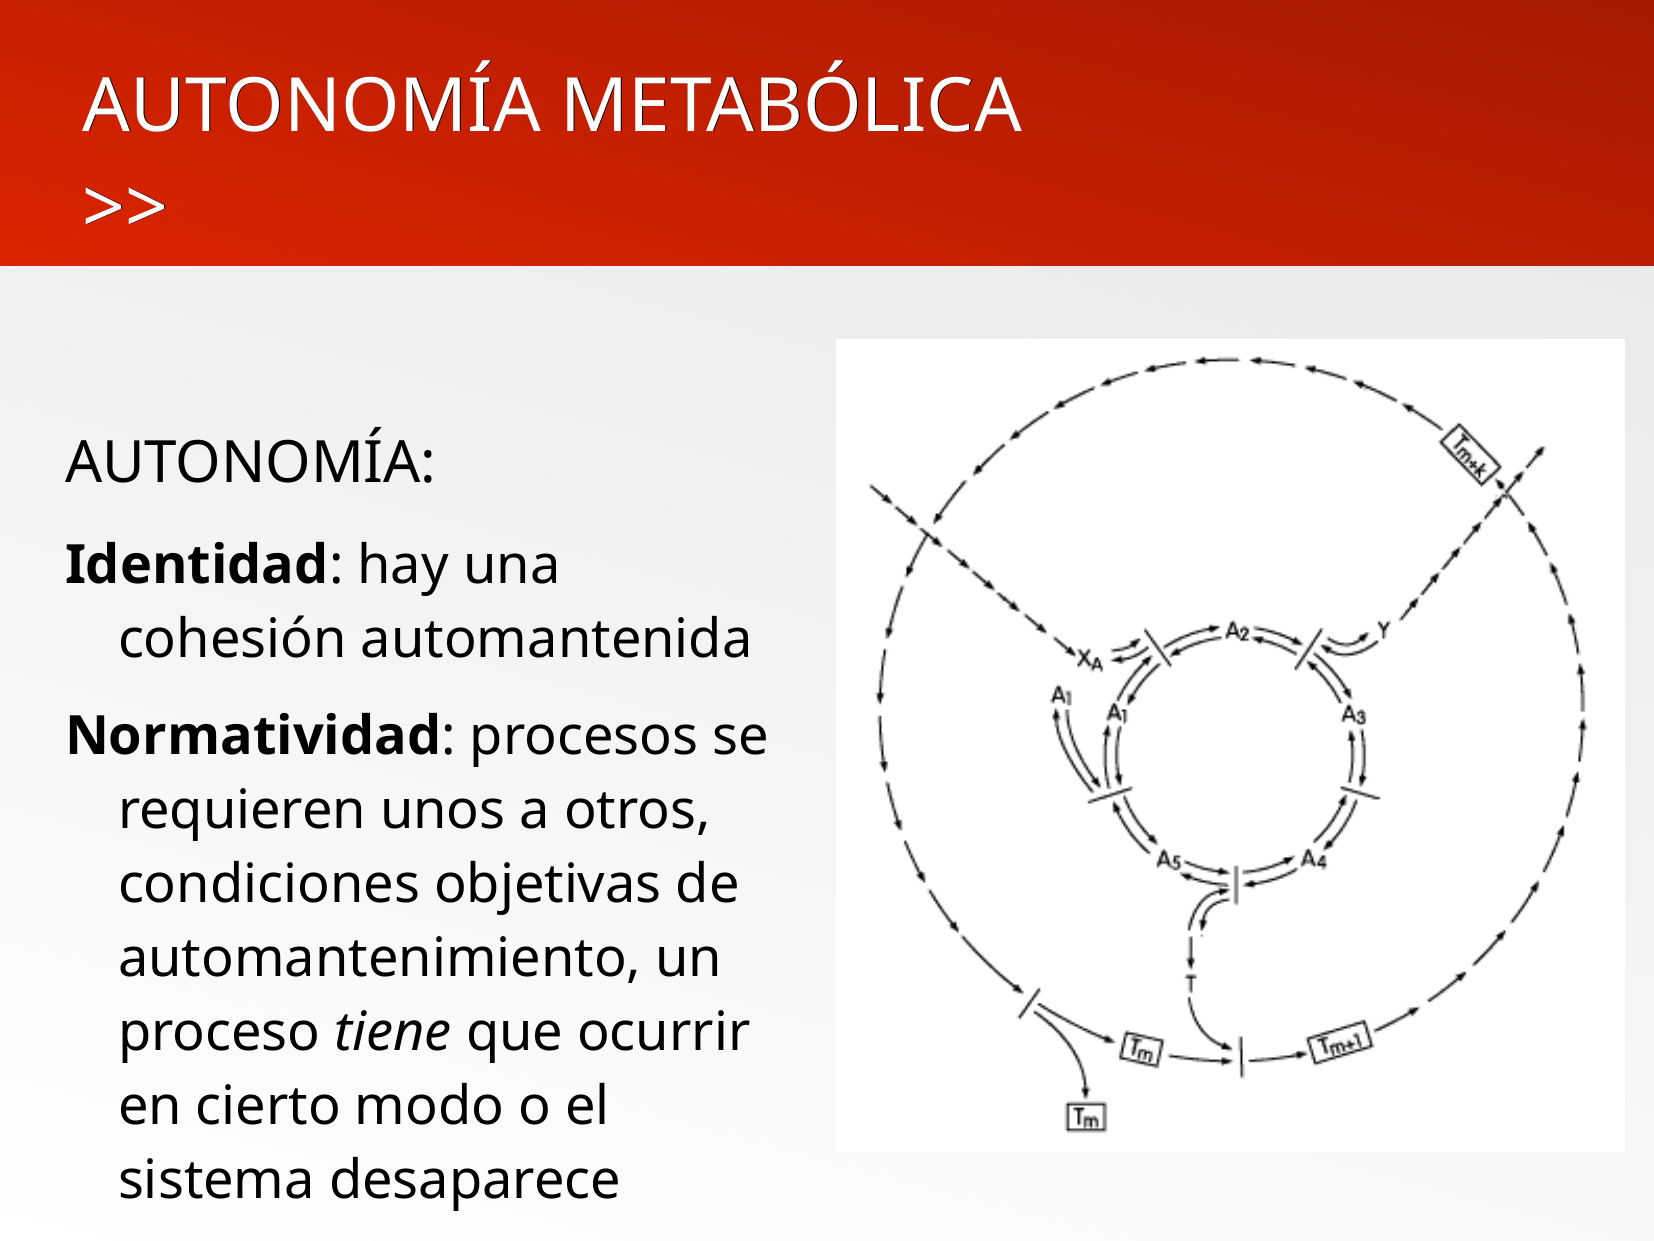

# AUTONOMÍA METABÓLICA >>
AUTONOMÍA:
Identidad: hay una cohesión automantenida
Normatividad: procesos se requieren unos a otros, condiciones objetivas de automantenimiento, un proceso tiene que ocurrir en cierto modo o el sistema desaparece